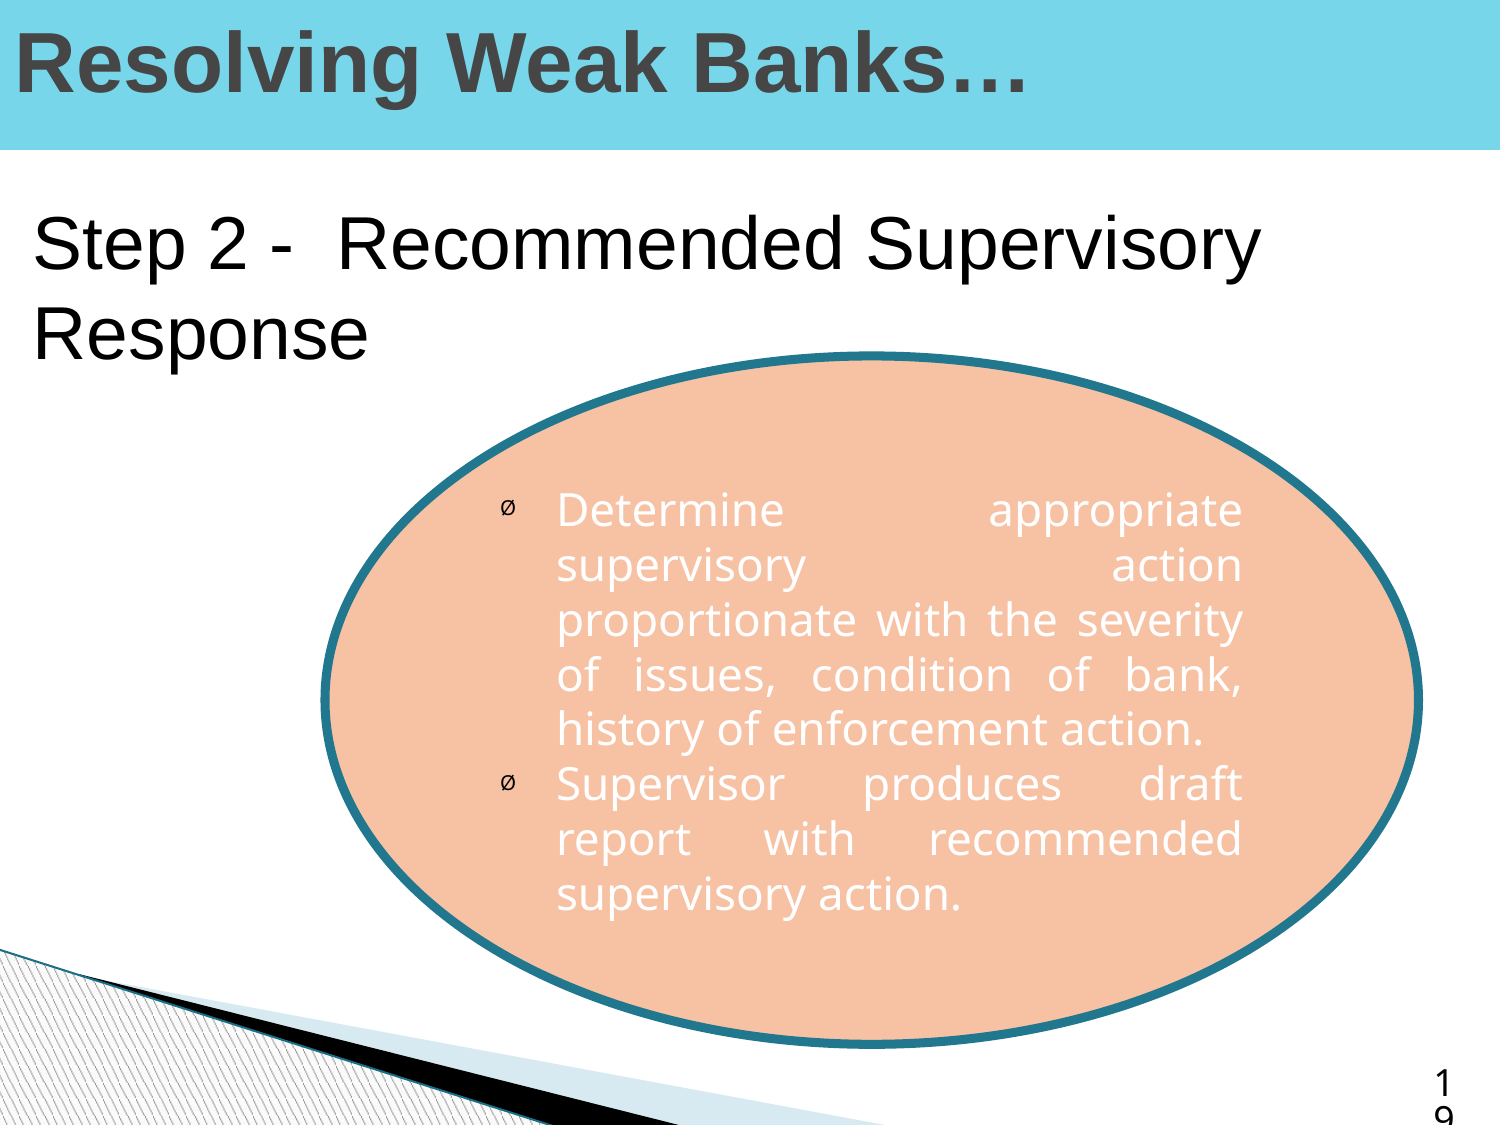

Resolving Weak Banks…
# Step 2 - Recommended Supervisory Response
Determine appropriate supervisory action proportionate with the severity of issues, condition of bank, history of enforcement action.
Supervisor produces draft report with recommended supervisory action.